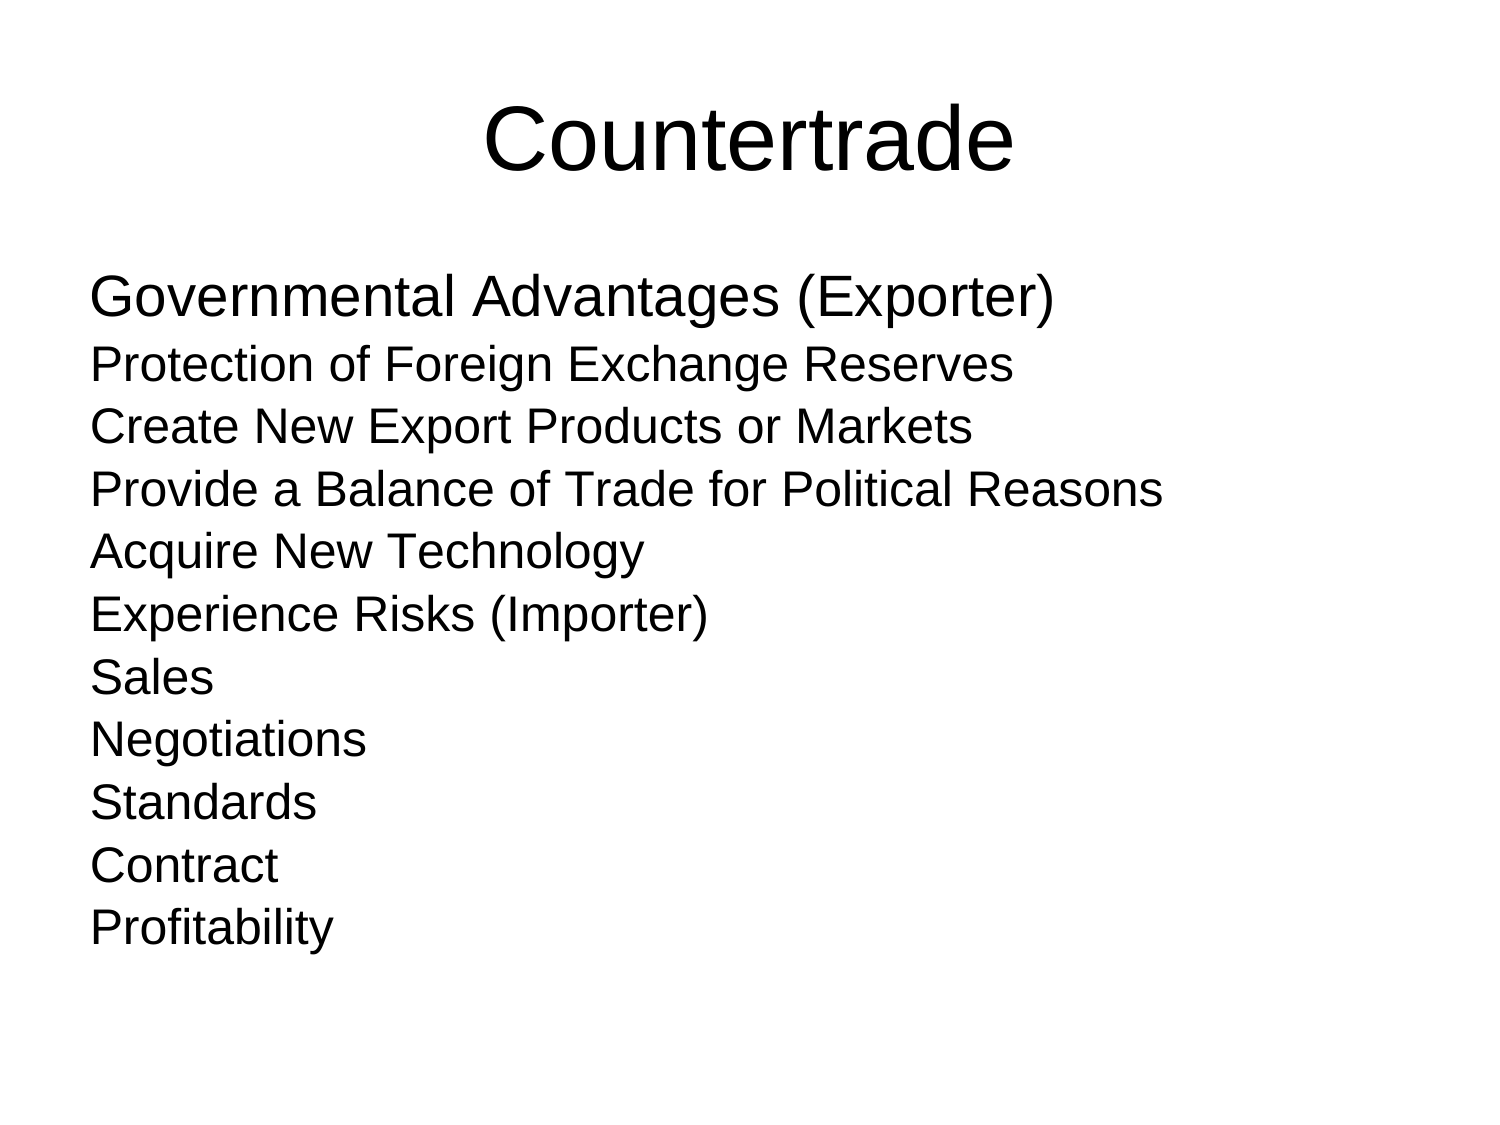

# Countertrade
Governmental Advantages (Exporter)
Protection of Foreign Exchange Reserves
Create New Export Products or Markets
Provide a Balance of Trade for Political Reasons
Acquire New Technology
Experience Risks (Importer)
Sales
Negotiations
Standards
Contract
Profitability